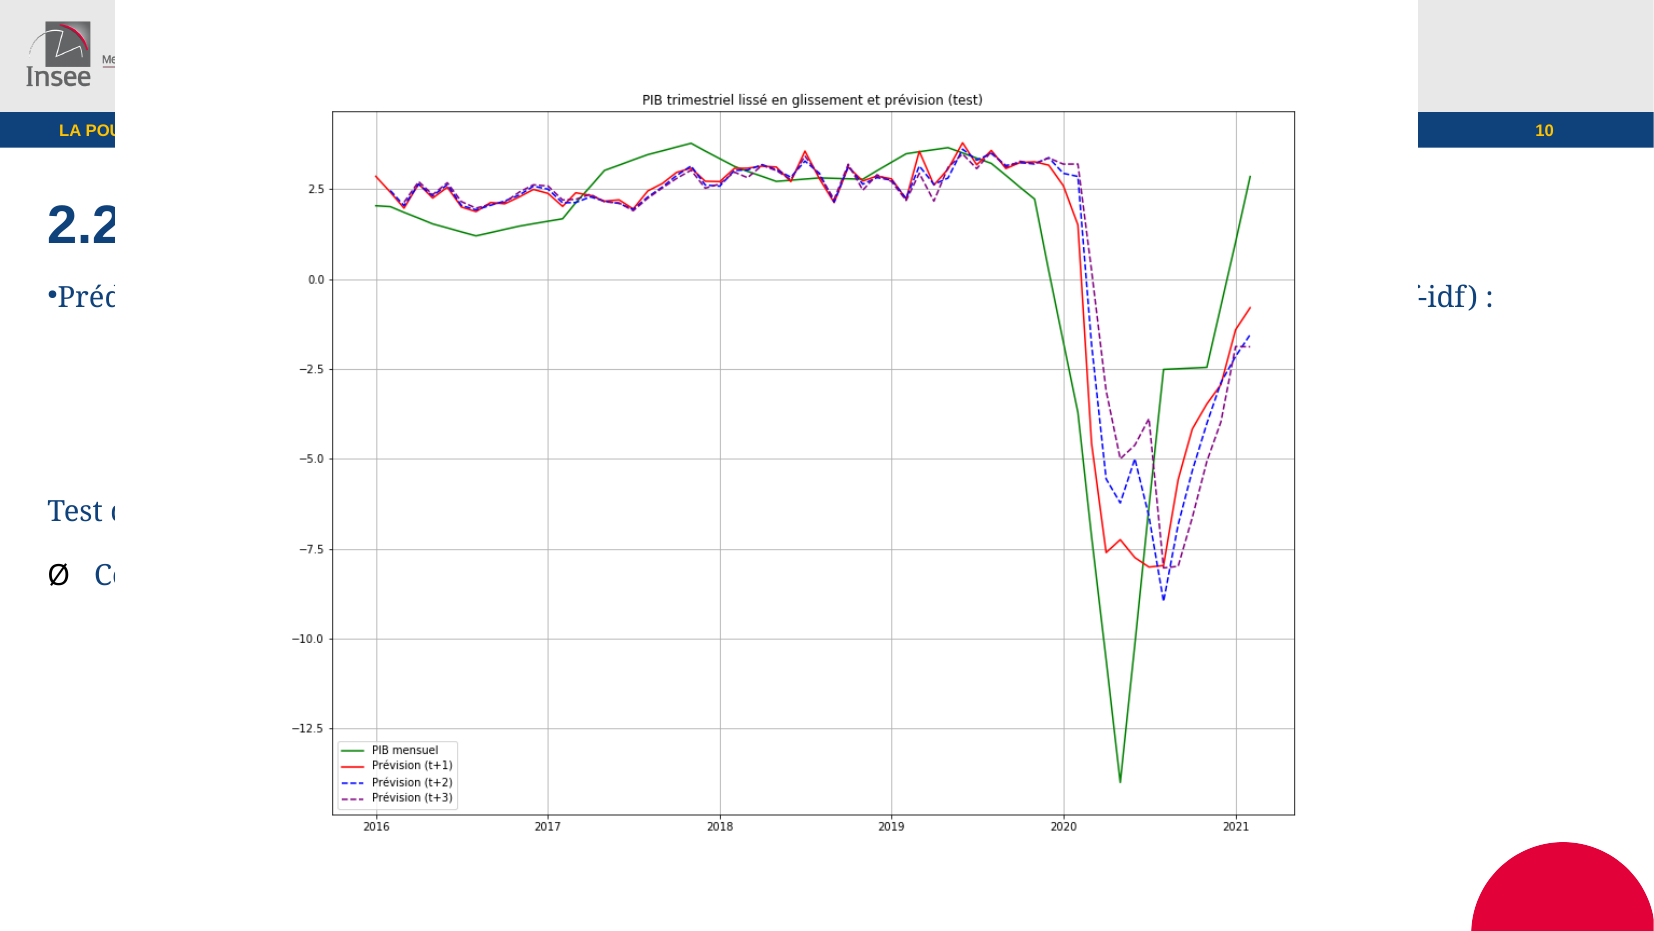

# Une méthode alternative
La poursuite des travaux sur l'Indice dateur de Sentiment Médiatique
2.2 – une régression pénalisée
Prédiction de l’activité économique par une régression pénalisée à partir des mots (pondération tf-idf) :
Test du modèle sur des fenêtres glissantes (période d’entraînement de plus de 20 ans) :
Comparaison des prédictions (t+1, t+2 et t+3) avec le niveau de l’activité